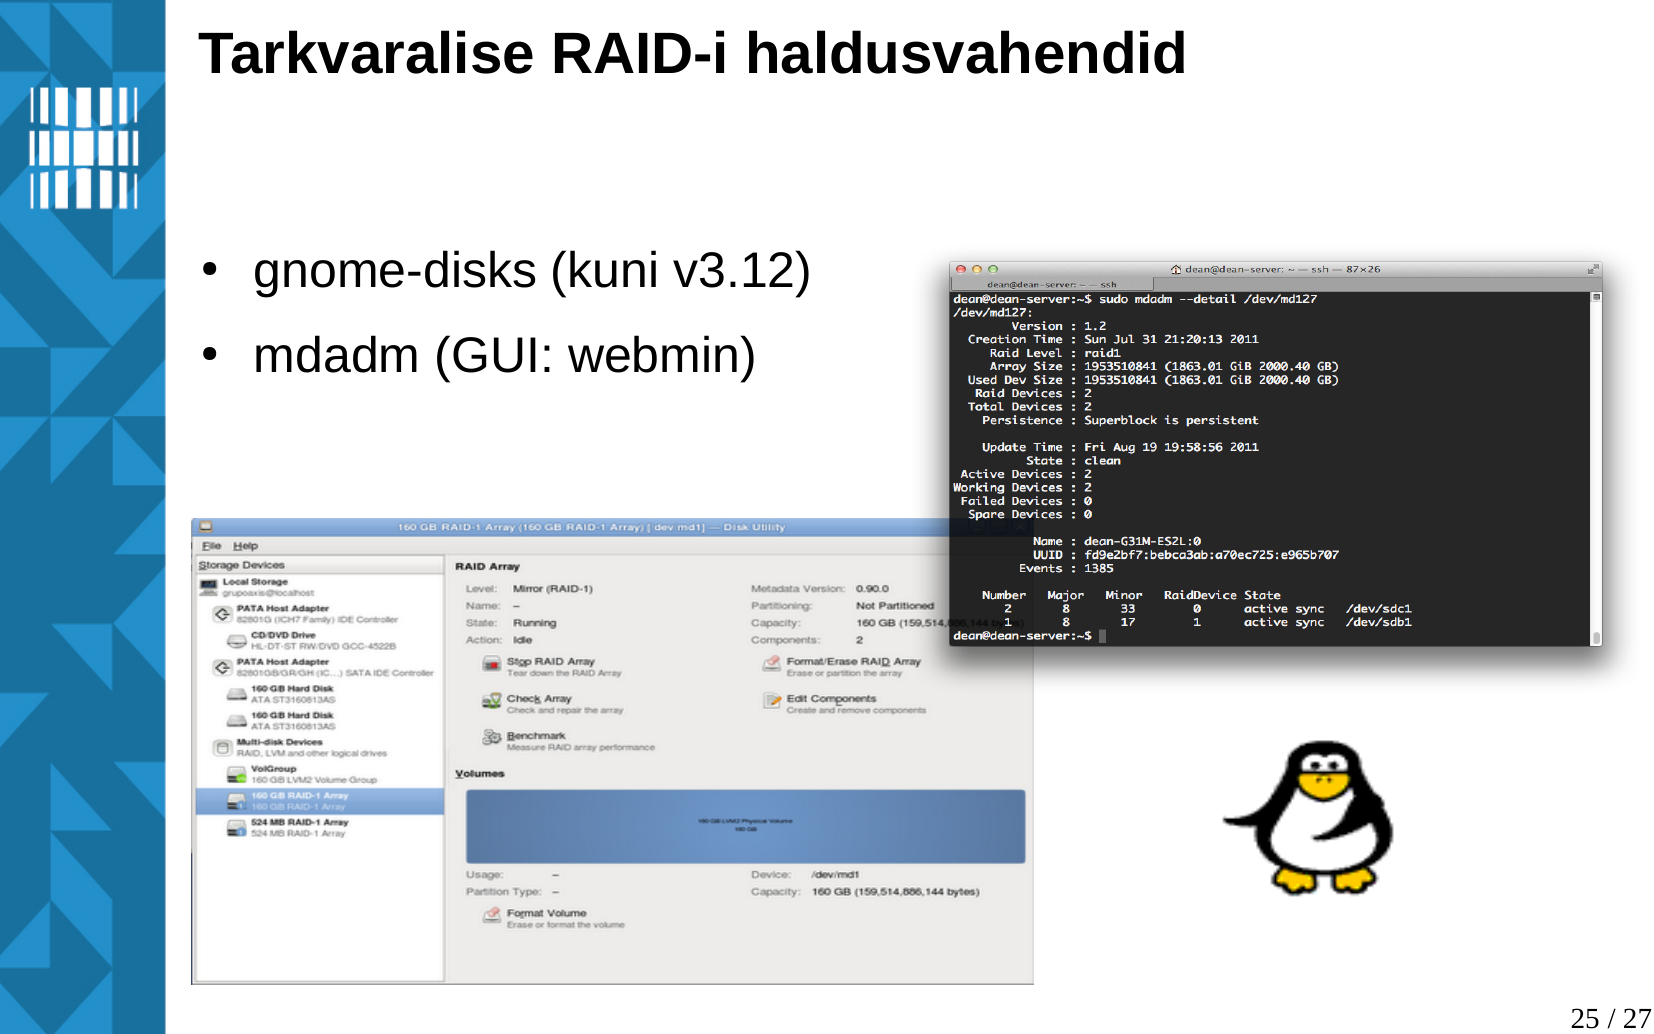

# Tarkvaralise RAID-i haldusvahendid
gnome-disks (kuni v3.12)
mdadm (GUI: webmin)